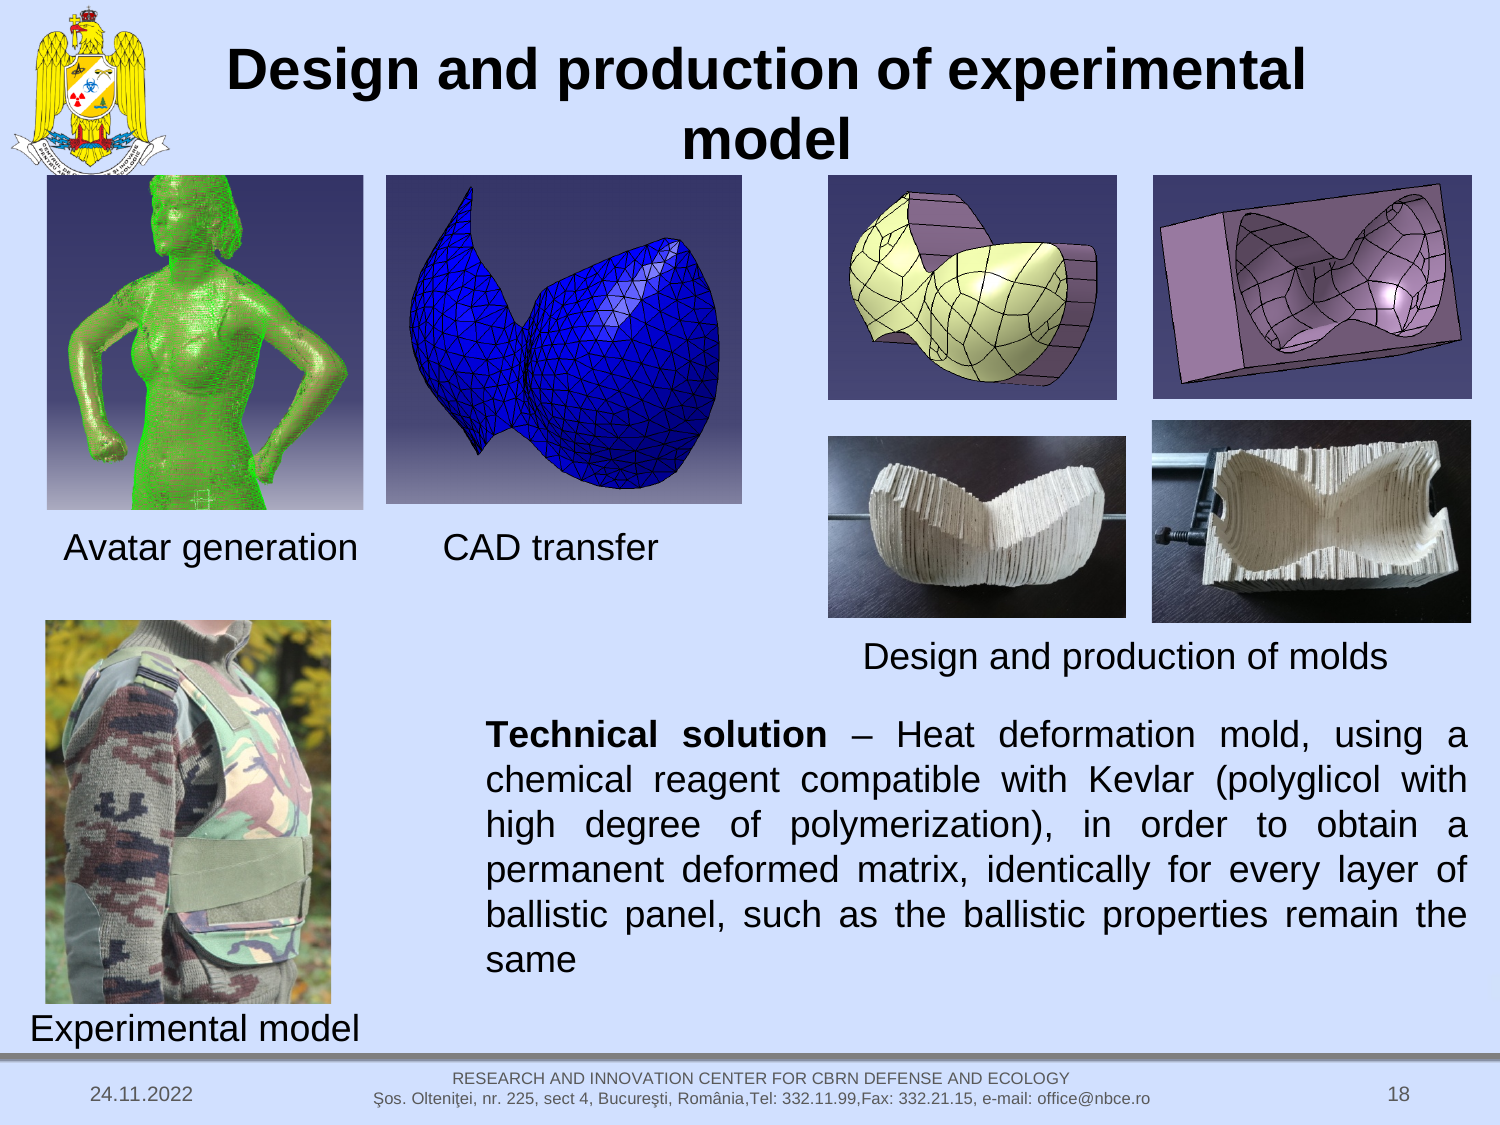

# Design and production of experimental model
Avatar generation
CAD transfer
Design and production of molds
Technical solution – Heat deformation mold, using a chemical reagent compatible with Kevlar (polyglicol with high degree of polymerization), in order to obtain a permanent deformed matrix, identically for every layer of ballistic panel, such as the ballistic properties remain the same
Experimental model
RESEARCH AND INNOVATION CENTER FOR CBRN DEFENSE AND ECOLOGY
Şos. Olteniţei, nr. 225, sect 4, Bucureşti, România,Tel: 332.11.99,Fax: 332.21.15, e-mail: office@nbce.ro
24.11.2022